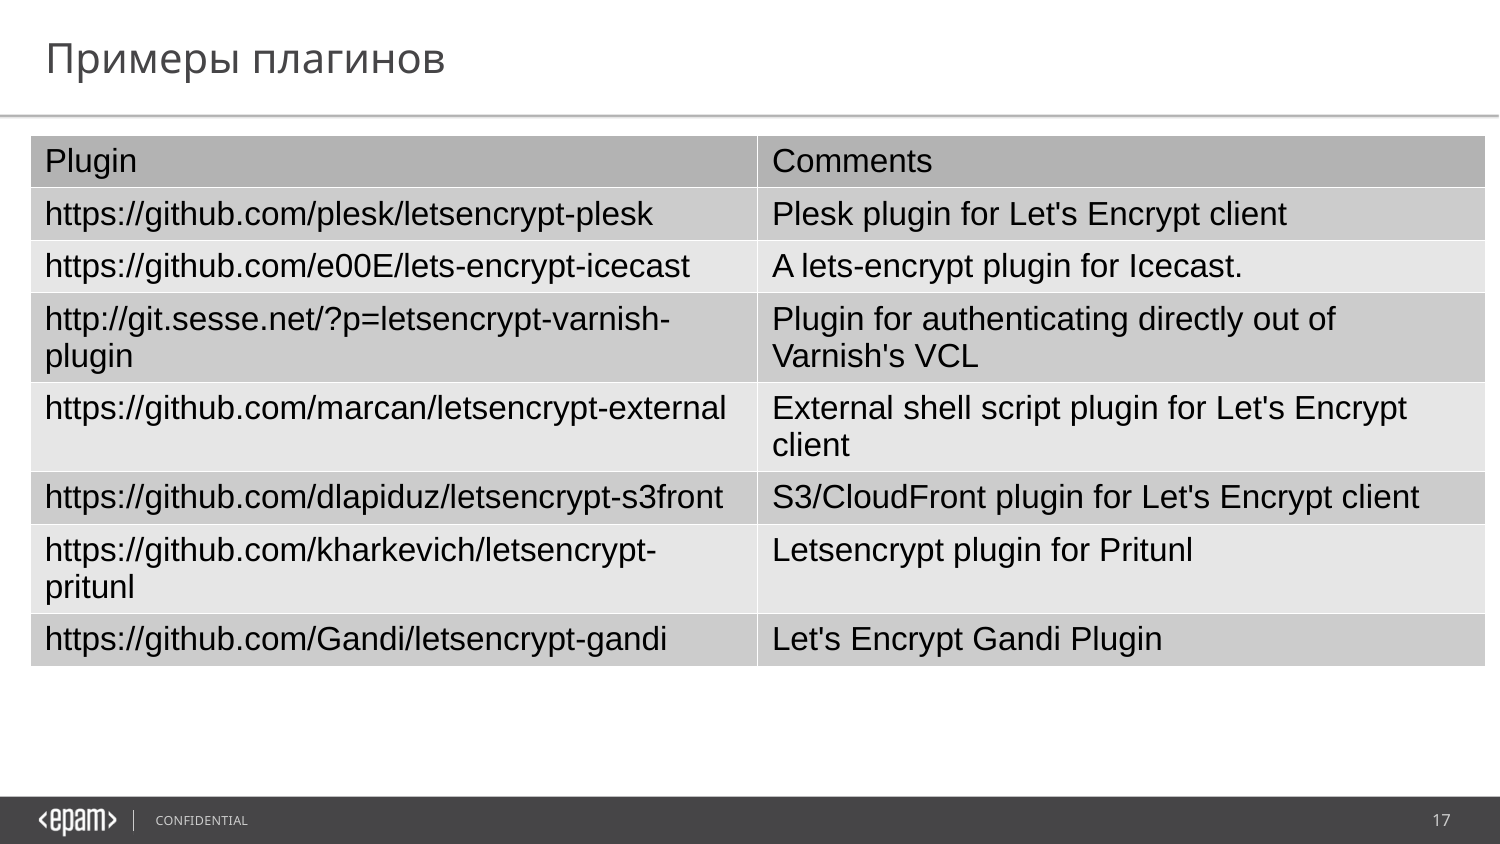

# Примеры плагинов
| Plugin | Comments |
| --- | --- |
| https://github.com/plesk/letsencrypt-plesk | Plesk plugin for Let's Encrypt client |
| https://github.com/e00E/lets-encrypt-icecast | A lets-encrypt plugin for Icecast. |
| http://git.sesse.net/?p=letsencrypt-varnish-plugin | Plugin for authenticating directly out of Varnish's VCL |
| https://github.com/marcan/letsencrypt-external | External shell script plugin for Let's Encrypt client |
| https://github.com/dlapiduz/letsencrypt-s3front | S3/CloudFront plugin for Let's Encrypt client |
| https://github.com/kharkevich/letsencrypt-pritunl | Letsencrypt plugin for Pritunl |
| https://github.com/Gandi/letsencrypt-gandi | Let's Encrypt Gandi Plugin |